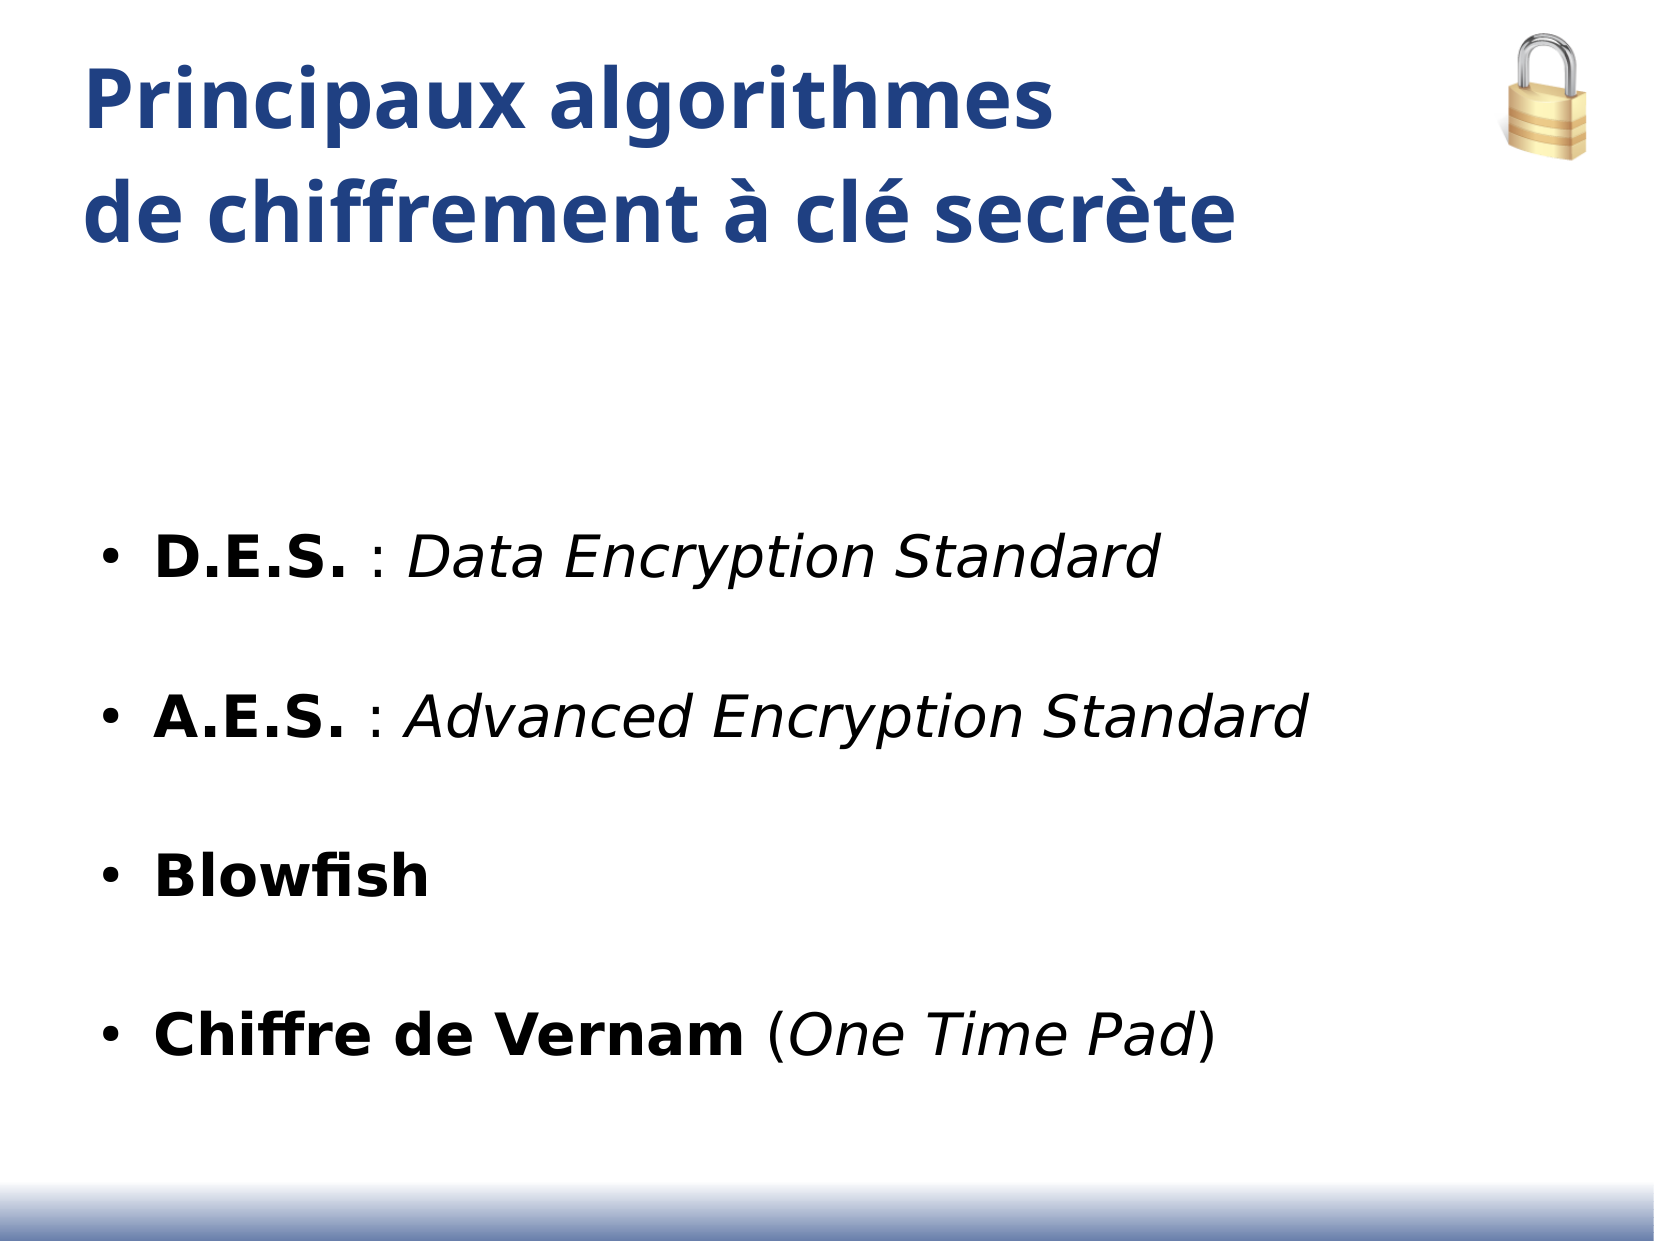

# Principaux algorithmes de chiffrement à clé secrète
D.E.S. : Data Encryption Standard
A.E.S. : Advanced Encryption Standard
Blowfish
Chiffre de Vernam (One Time Pad)